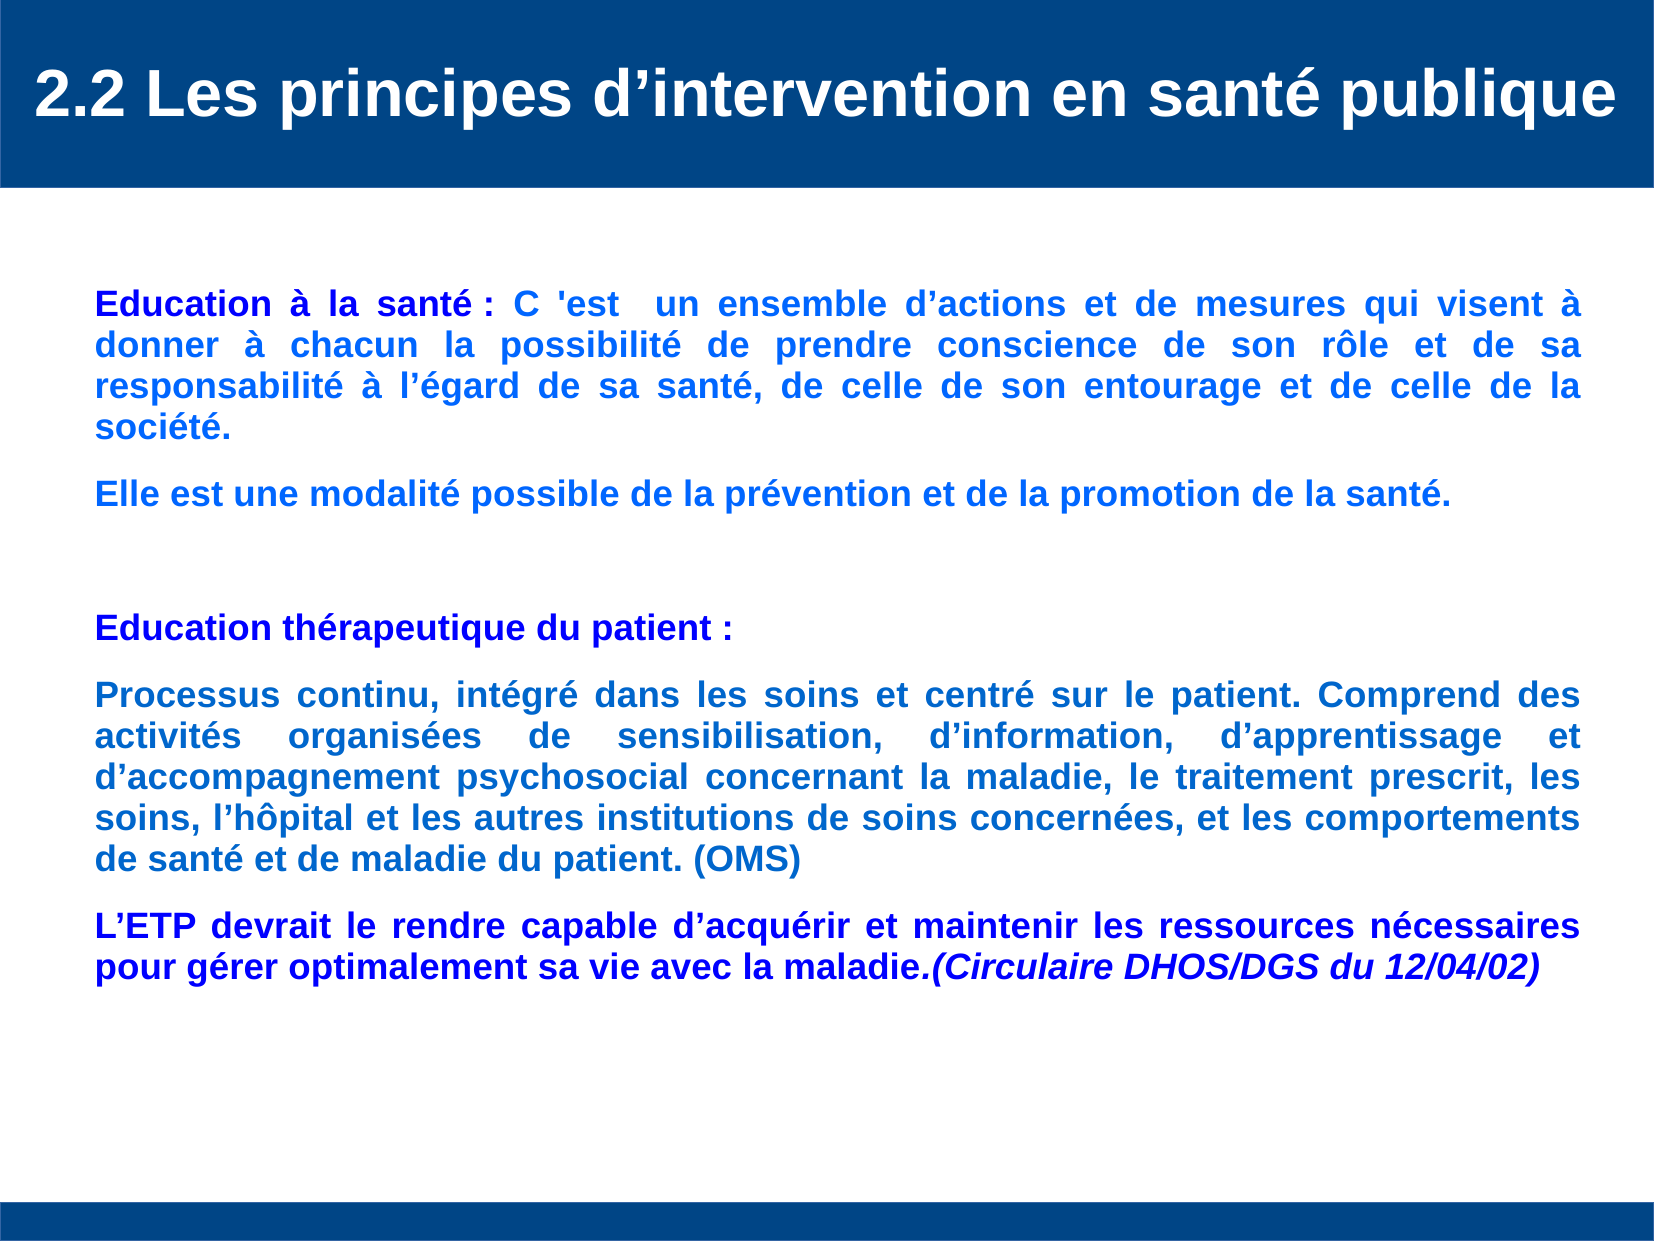

# 2.2 Les principes d’intervention en santé publique
Education à la santé : C 'est un ensemble d’actions et de mesures qui visent à donner à chacun la possibilité de prendre conscience de son rôle et de sa responsabilité à l’égard de sa santé, de celle de son entourage et de celle de la société.
Elle est une modalité possible de la prévention et de la promotion de la santé.
Education thérapeutique du patient :
Processus continu, intégré dans les soins et centré sur le patient. Comprend des activités organisées de sensibilisation, d’information, d’apprentissage et d’accompagnement psychosocial concernant la maladie, le traitement prescrit, les soins, l’hôpital et les autres institutions de soins concernées, et les comportements de santé et de maladie du patient. (OMS)
L’ETP devrait le rendre capable d’acquérir et maintenir les ressources nécessaires pour gérer optimalement sa vie avec la maladie.(Circulaire DHOS/DGS du 12/04/02)